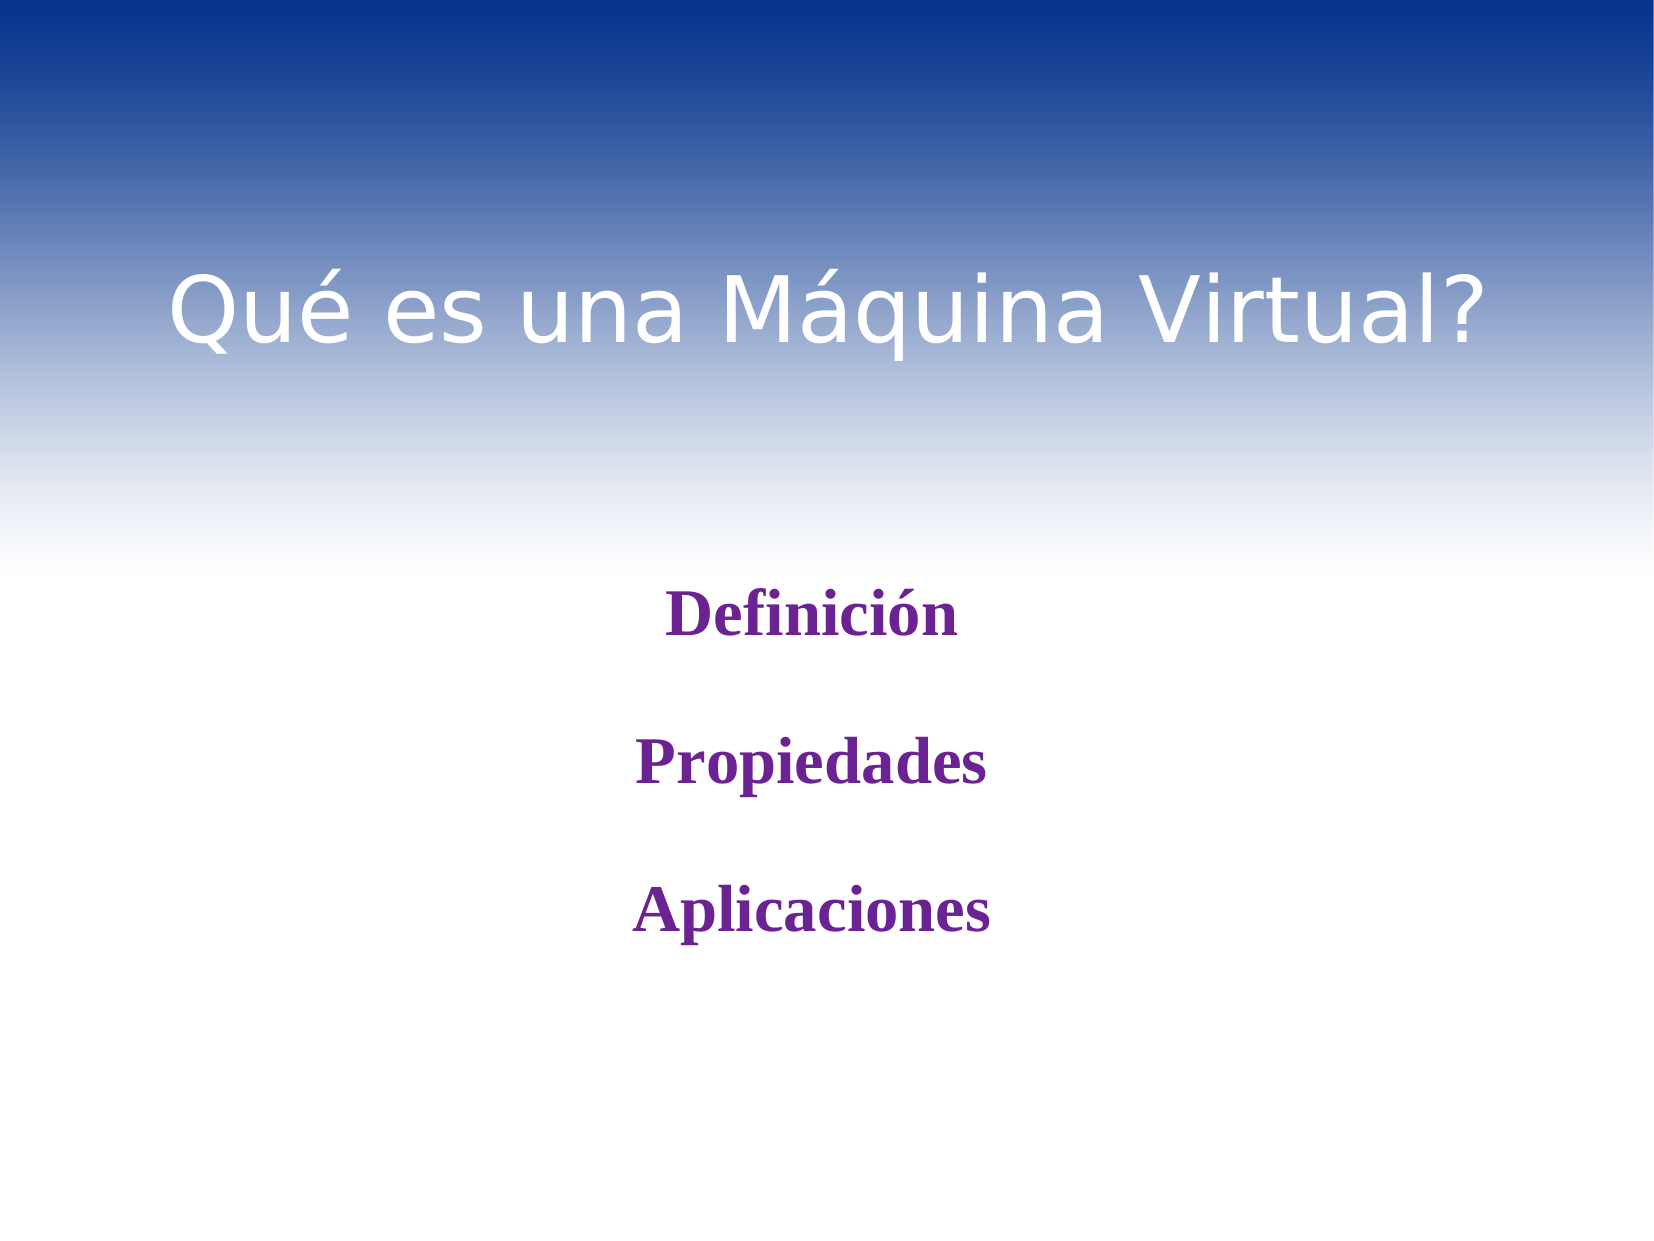

# Qué es una Máquina Virtual?
Definición
Propiedades
Aplicaciones